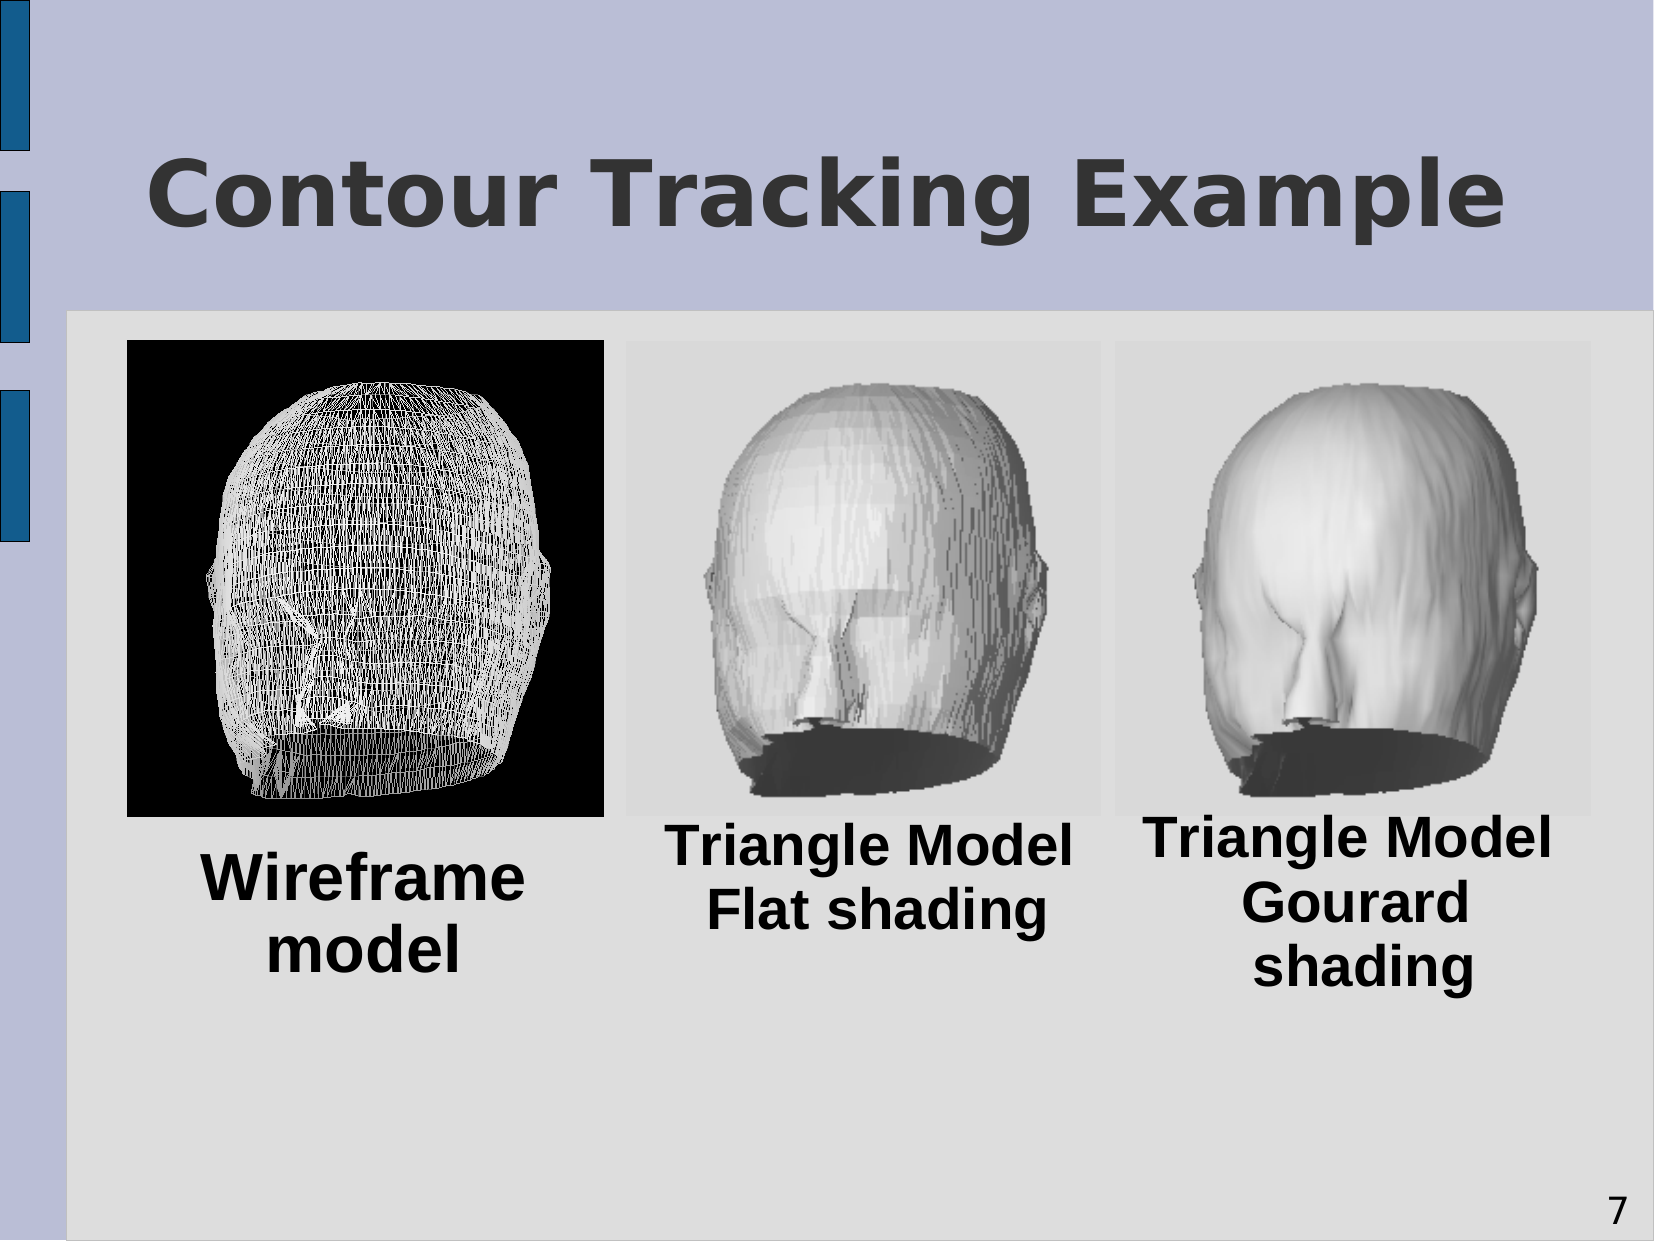

# Contour Tracking Example
Triangle Model
Gourard
 shading
Wireframe model
Triangle Model
Flat shading